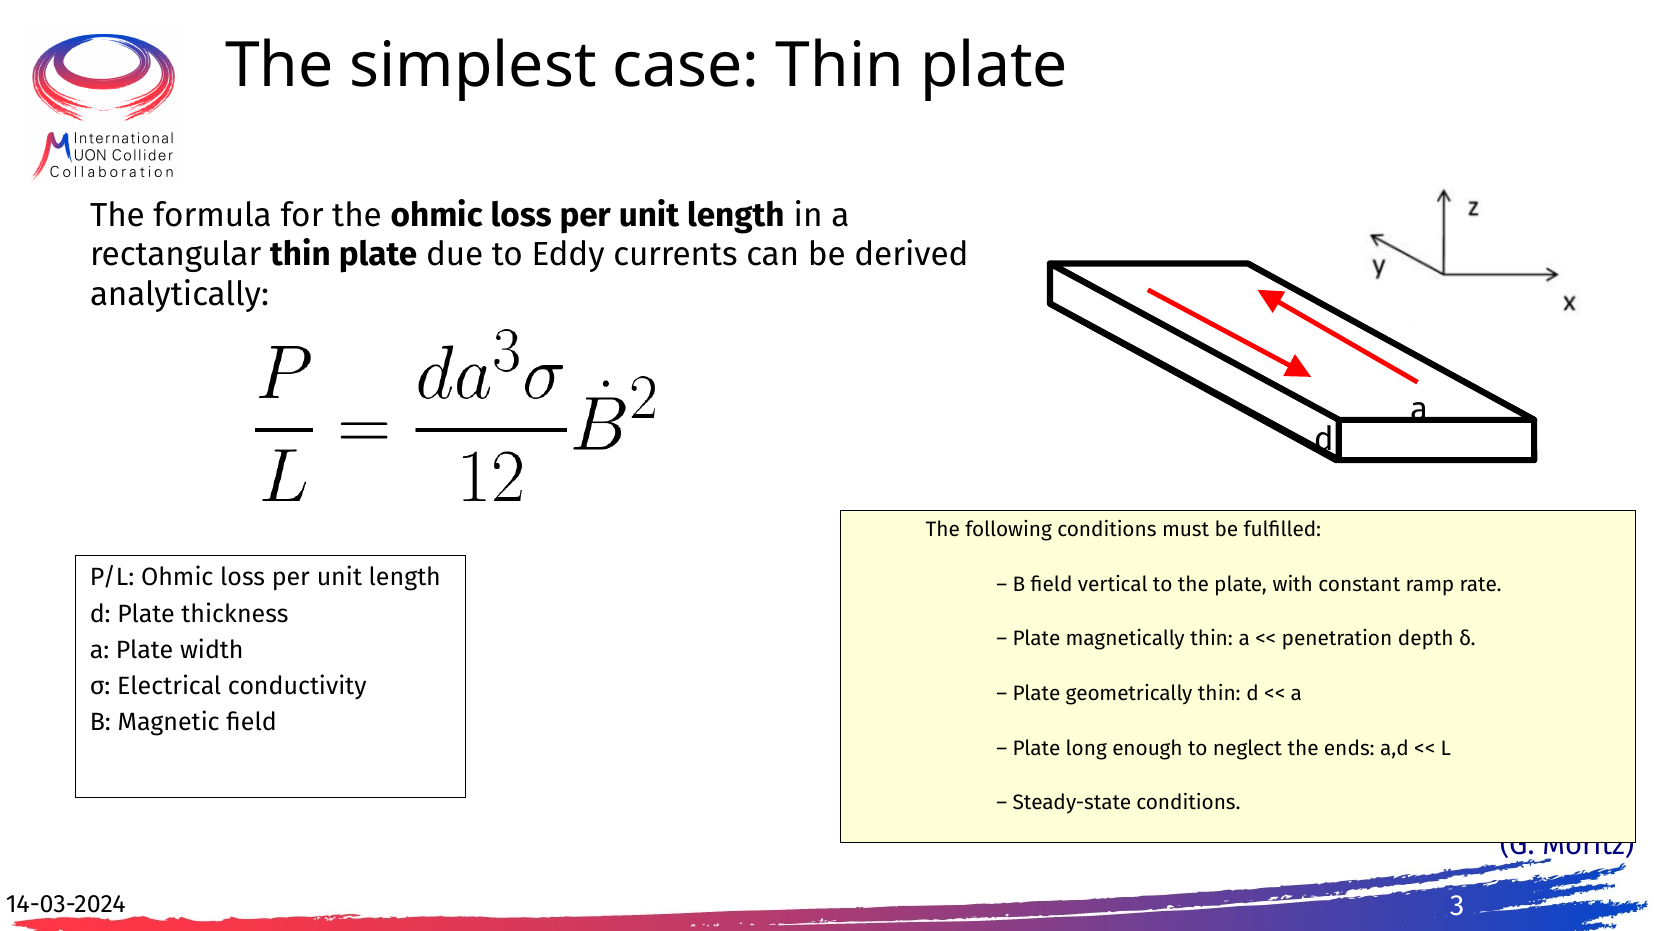

# The simplest case: Thin plate
a
d
The formula for the ohmic loss per unit length in a rectangular thin plate due to Eddy currents can be derived analytically:
The following conditions must be fulfilled:
– B field vertical to the plate, with constant ramp rate.
– Plate magnetically thin: a << penetration depth δ.
– Plate geometrically thin: d << a
– Plate long enough to neglect the ends: a,d << L
– Steady-state conditions.
P/L: Ohmic loss per unit length
d: Plate thickness
a: Plate width
σ: Electrical conductivity
B: Magnetic field
(G. Moritz)
14-03-2024
3